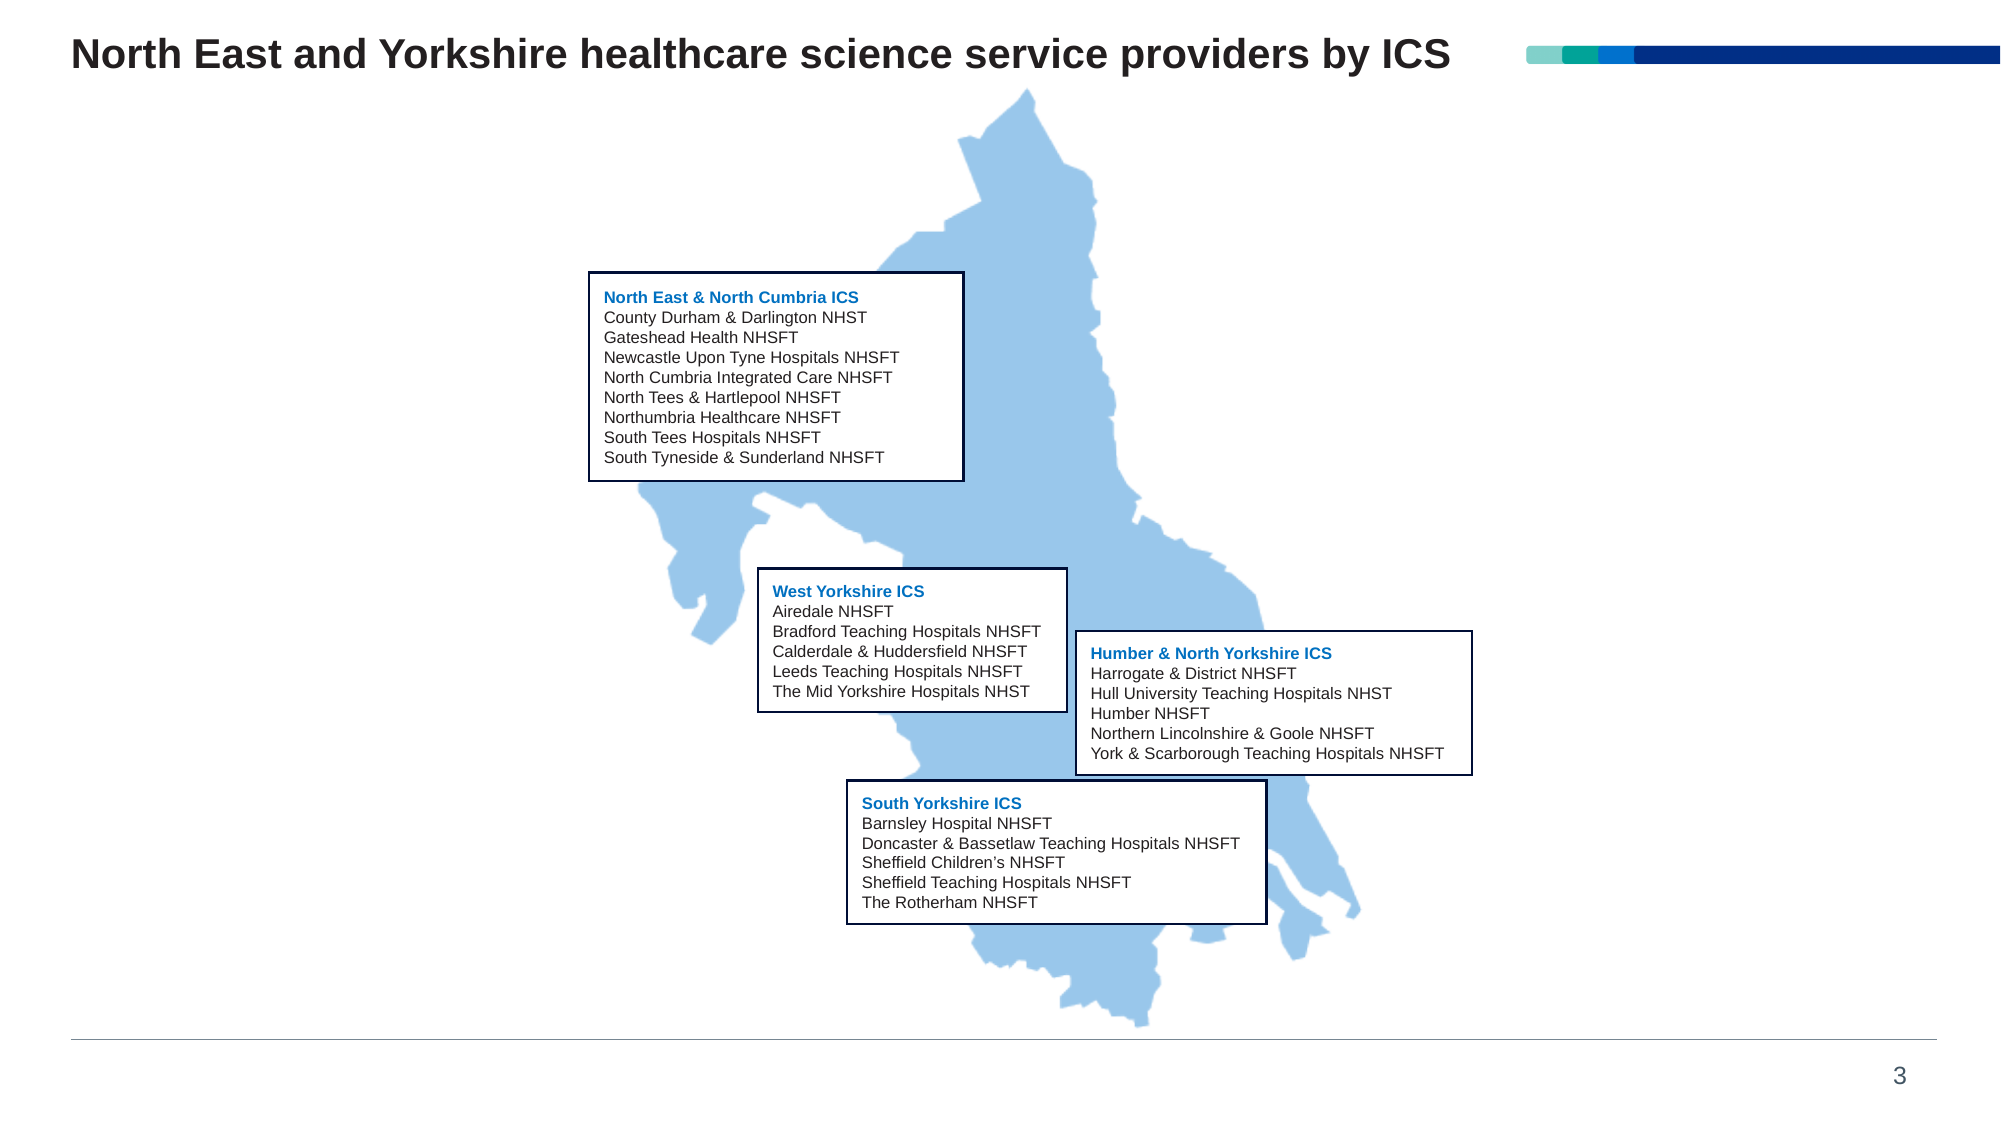

# North East and Yorkshire healthcare science service providers by ICS
North East & North Cumbria ICS
County Durham & Darlington NHST
Gateshead Health NHSFT
Newcastle Upon Tyne Hospitals NHSFT
North Cumbria Integrated Care NHSFT
North Tees & Hartlepool NHSFT
Northumbria Healthcare NHSFT
South Tees Hospitals NHSFT
South Tyneside & Sunderland NHSFT
West Yorkshire ICS
Airedale NHSFT
Bradford Teaching Hospitals NHSFT
Calderdale & Huddersfield NHSFT
Leeds Teaching Hospitals NHSFT
The Mid Yorkshire Hospitals NHST
Humber & North Yorkshire ICS
Harrogate & District NHSFT
Hull University Teaching Hospitals NHST
Humber NHSFT
Northern Lincolnshire & Goole NHSFT
York & Scarborough Teaching Hospitals NHSFT
South Yorkshire ICS
Barnsley Hospital NHSFT
Doncaster & Bassetlaw Teaching Hospitals NHSFT
Sheffield Children’s NHSFT
Sheffield Teaching Hospitals NHSFT
The Rotherham NHSFT